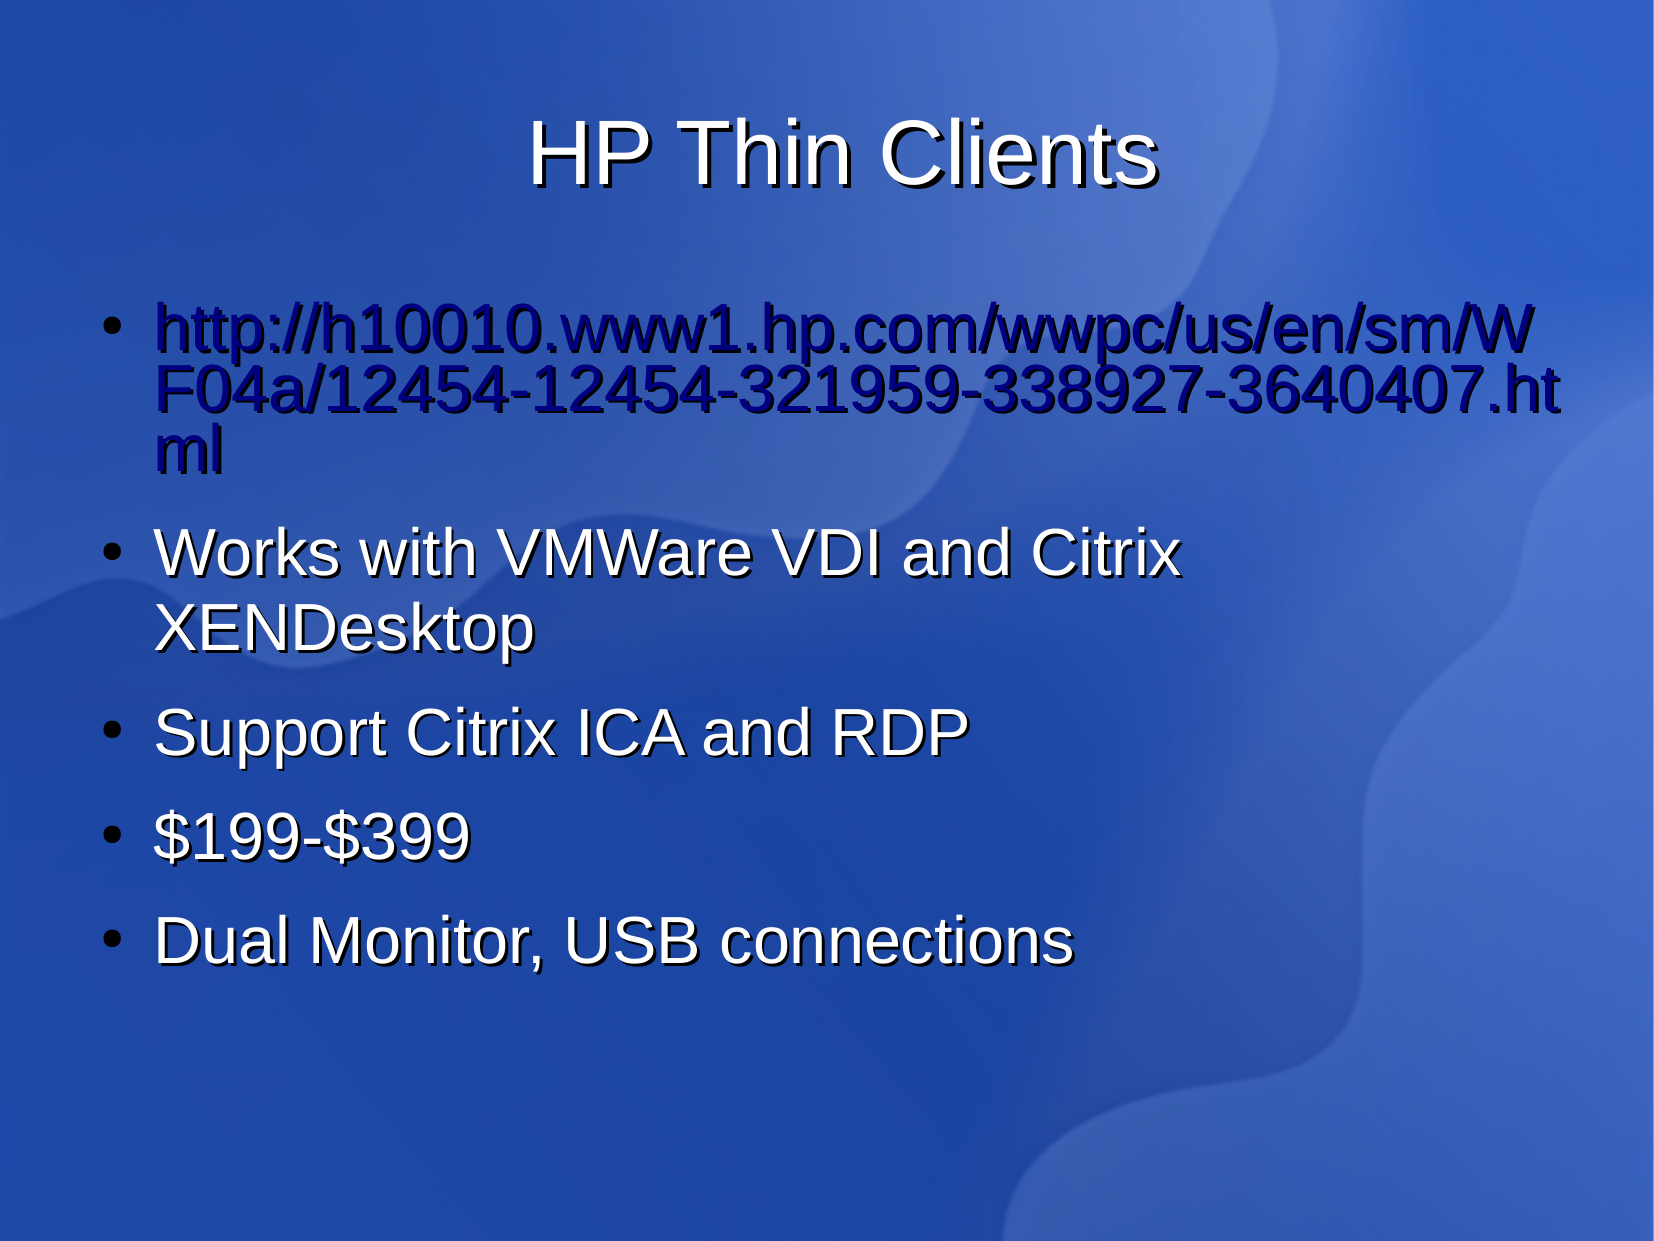

# HP Thin Clients
http://h10010.www1.hp.com/wwpc/us/en/sm/WF04a/12454-12454-321959-338927-3640407.html
Works with VMWare VDI and Citrix XENDesktop
Support Citrix ICA and RDP
$199-$399
Dual Monitor, USB connections